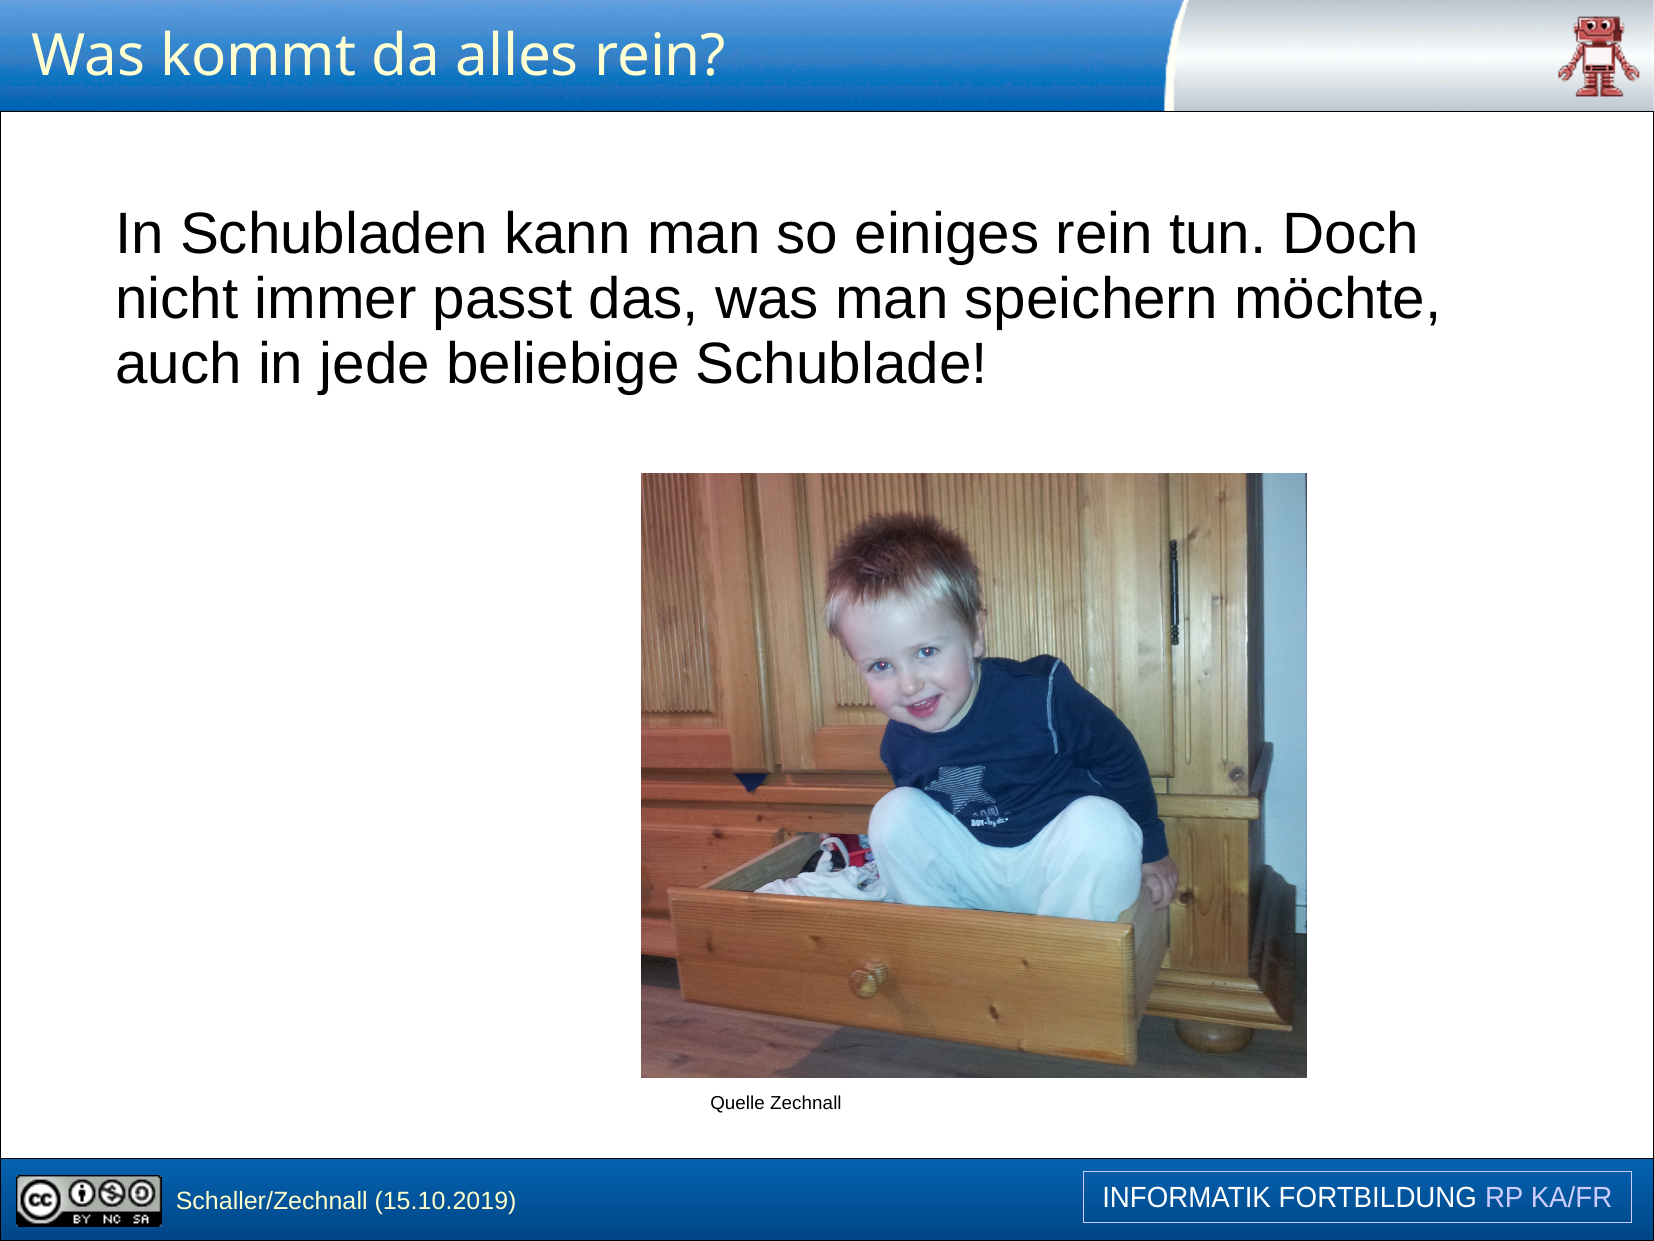

# Was kommt da alles rein?
In Schubladen kann man so einiges rein tun. Doch nicht immer passt das, was man speichern möchte, auch in jede beliebige Schublade!
Quelle Zechnall
4
23.04.2009